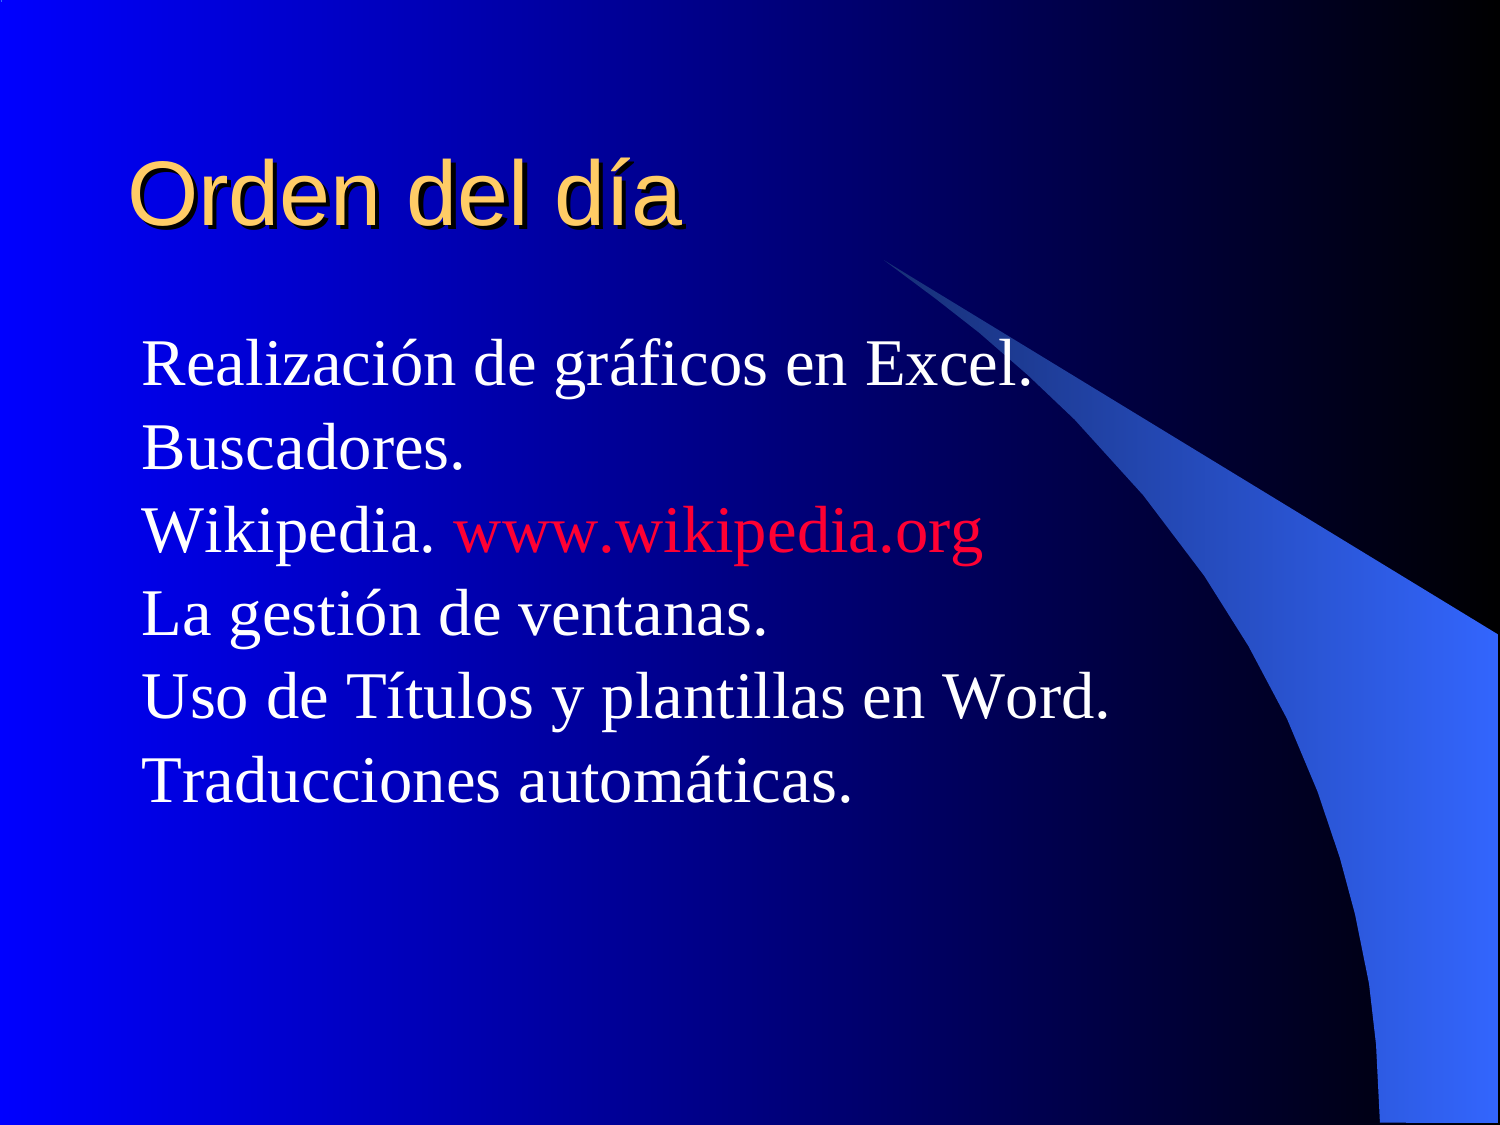

# Orden del día
Realización de gráficos en Excel.
Buscadores.
Wikipedia. www.wikipedia.org
La gestión de ventanas.
Uso de Títulos y plantillas en Word.
Traducciones automáticas.